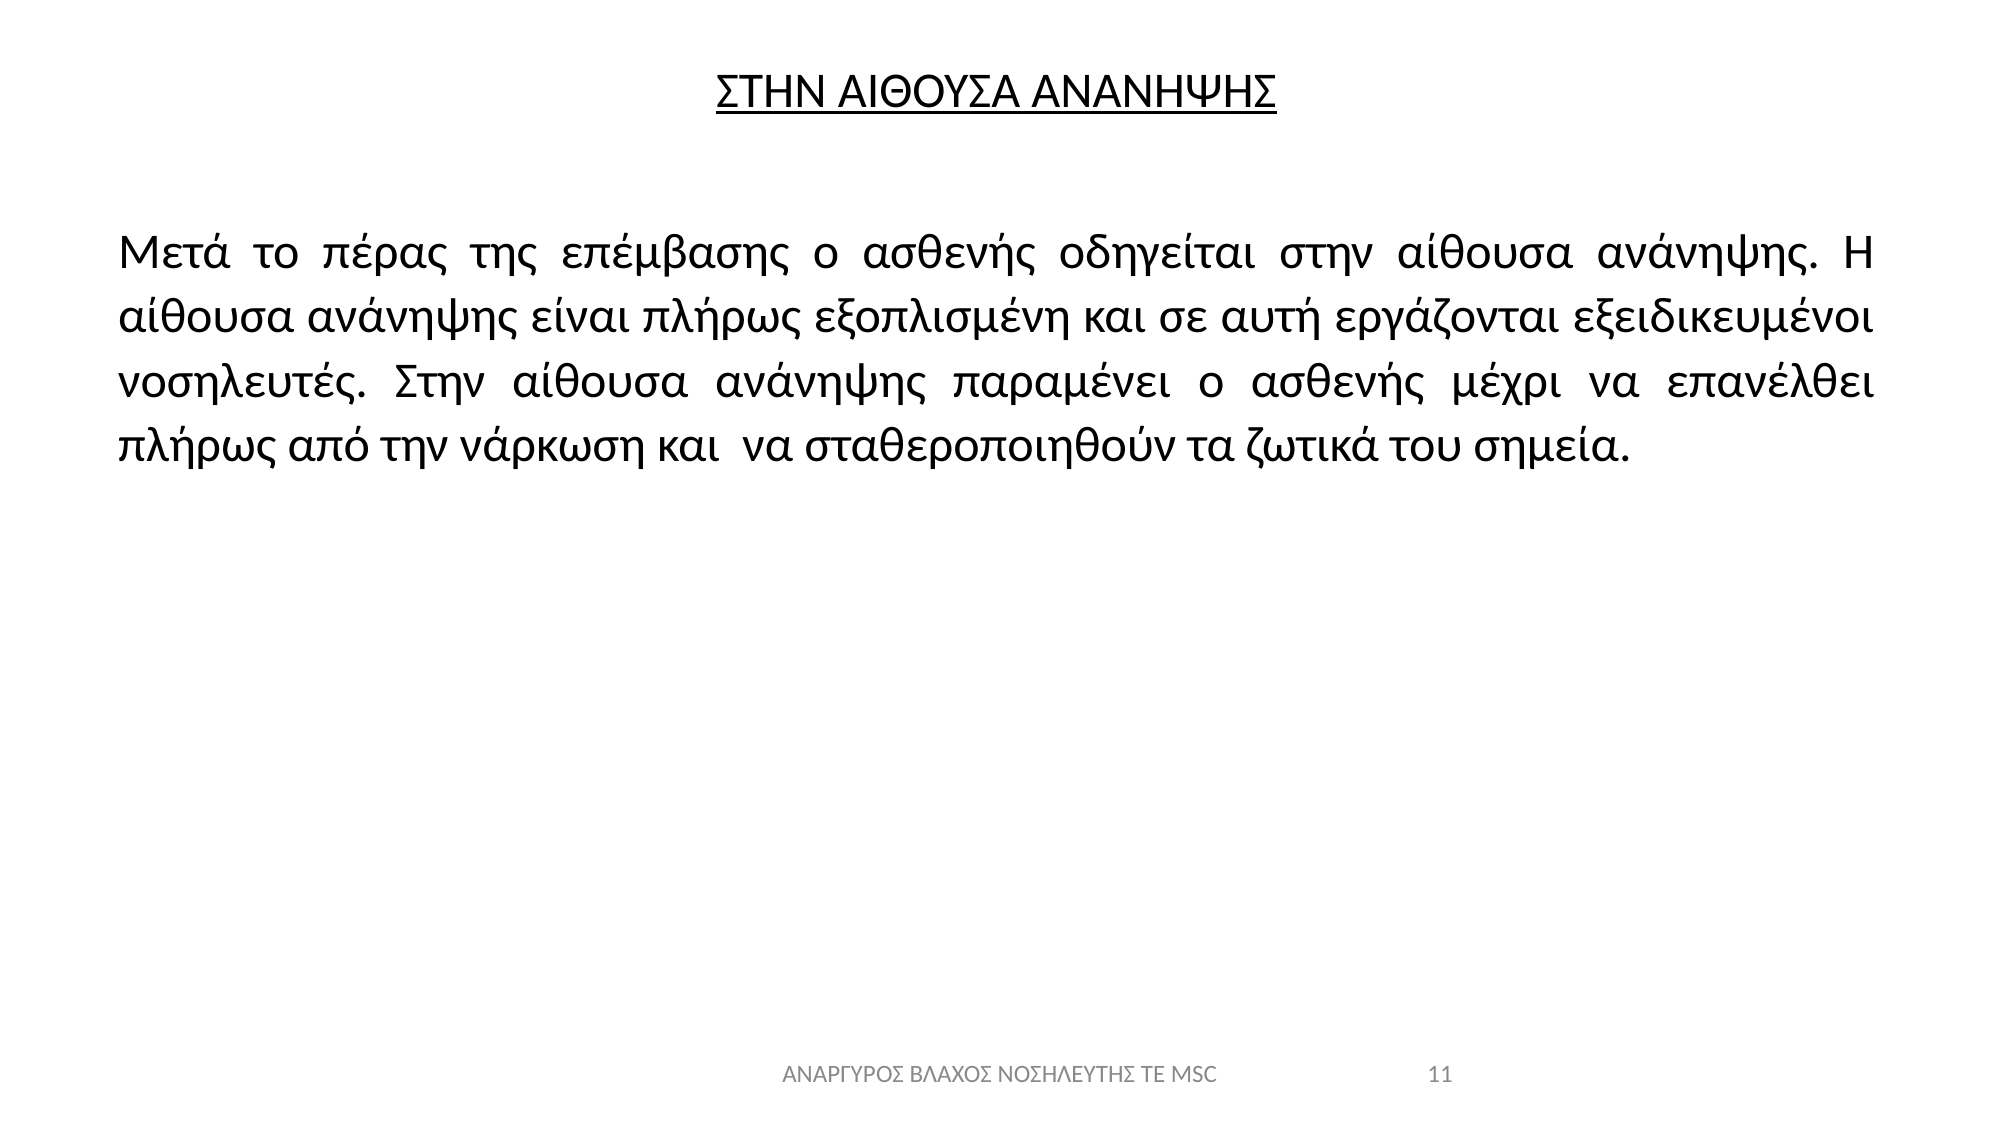

ΣΤΗΝ ΑΙΘΟΥΣΑ ΑΝΑΝΗΨΗΣ
Μετά το πέρας της επέμβασης ο ασθενής οδηγείται στην αίθουσα ανάνηψης. Η αίθουσα ανάνηψης είναι πλήρως εξοπλισμένη και σε αυτή εργάζονται εξειδικευμένοι νοσηλευτές. Στην αίθουσα ανάνηψης παραμένει ο ασθενής μέχρι να επανέλθει πλήρως από την νάρκωση και να σταθεροποιηθούν τα ζωτικά του σημεία.
ΑΝΑΡΓΥΡΟΣ ΒΛΑΧΟΣ ΝΟΣΗΛΕΥΤΗΣ ΤΕ ΜSC